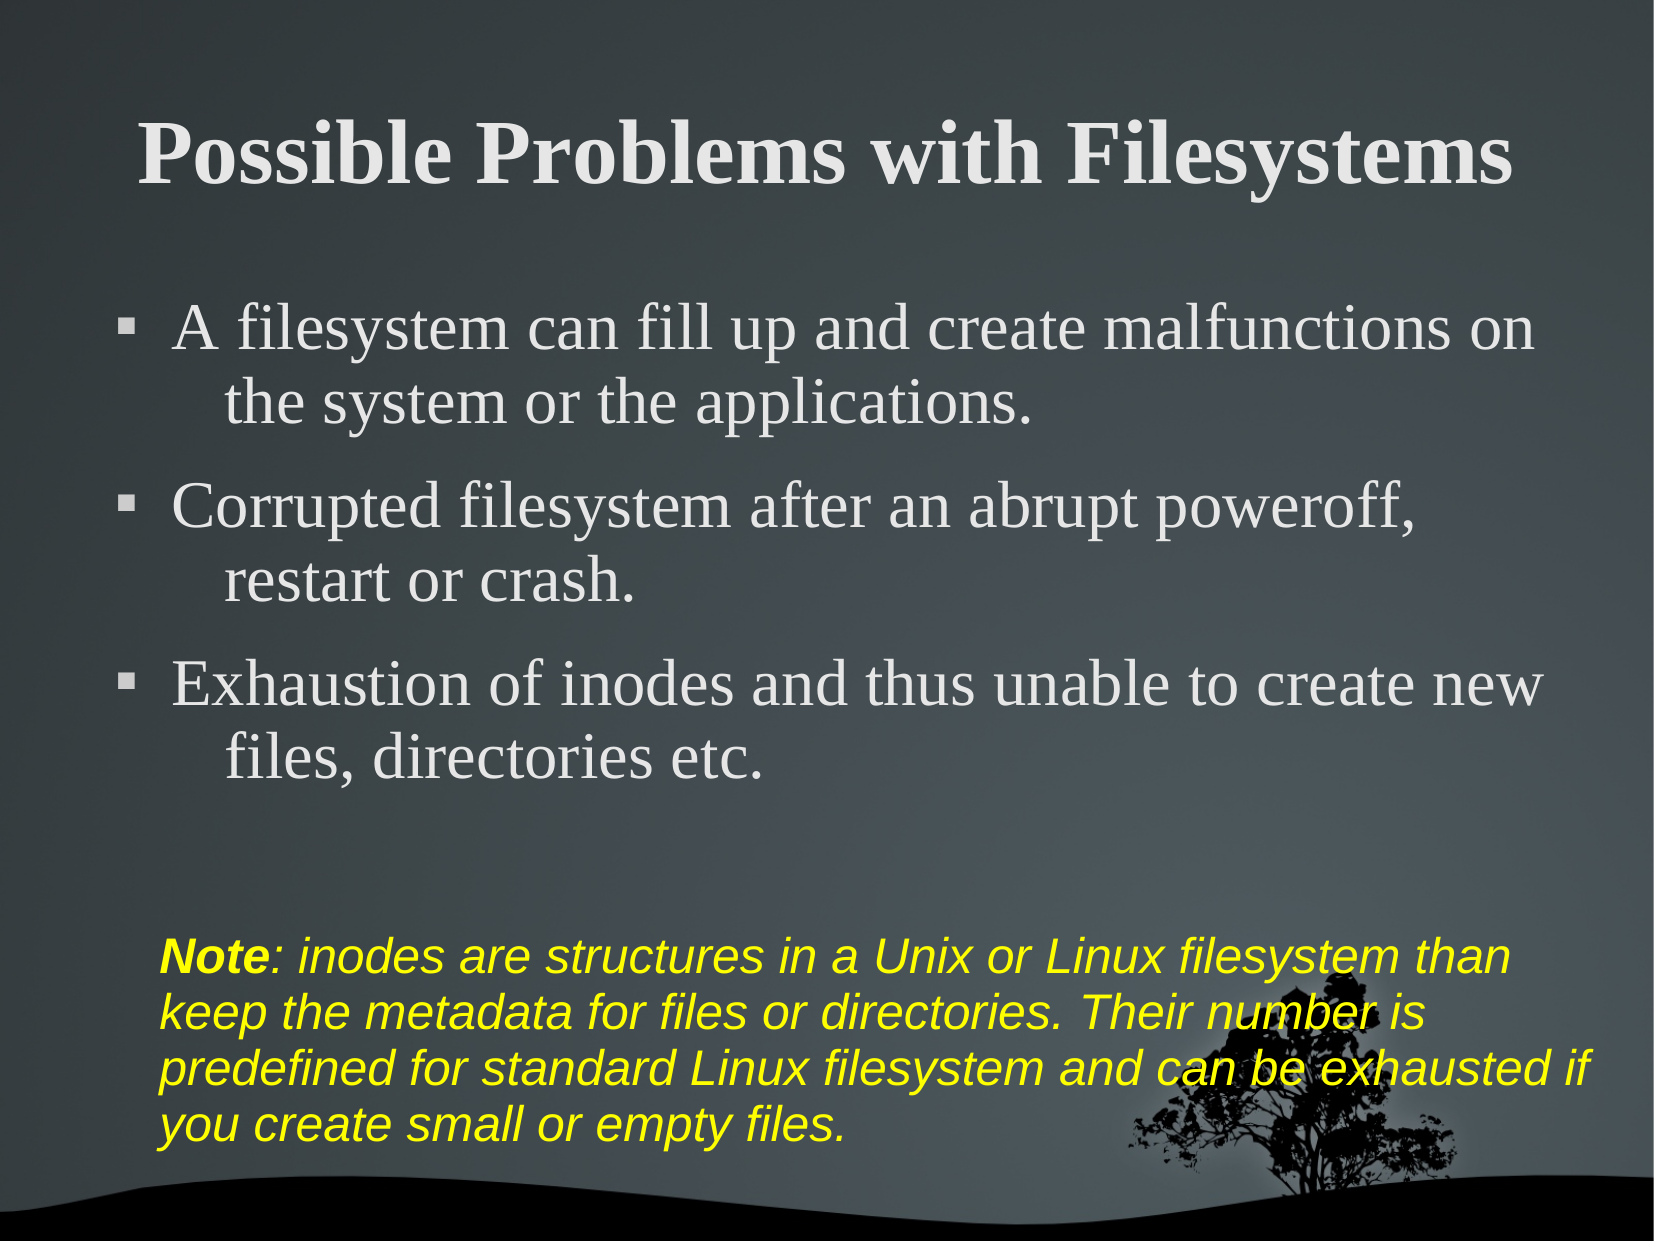

# Possible Problems with Filesystems
A filesystem can fill up and create malfunctions on the system or the applications.
Corrupted filesystem after an abrupt poweroff, restart or crash.
Exhaustion of inodes and thus unable to create new files, directories etc.
Note: inodes are structures in a Unix or Linux filesystem than keep the metadata for files or directories. Their number is predefined for standard Linux filesystem and can be exhausted if you create small or empty files.